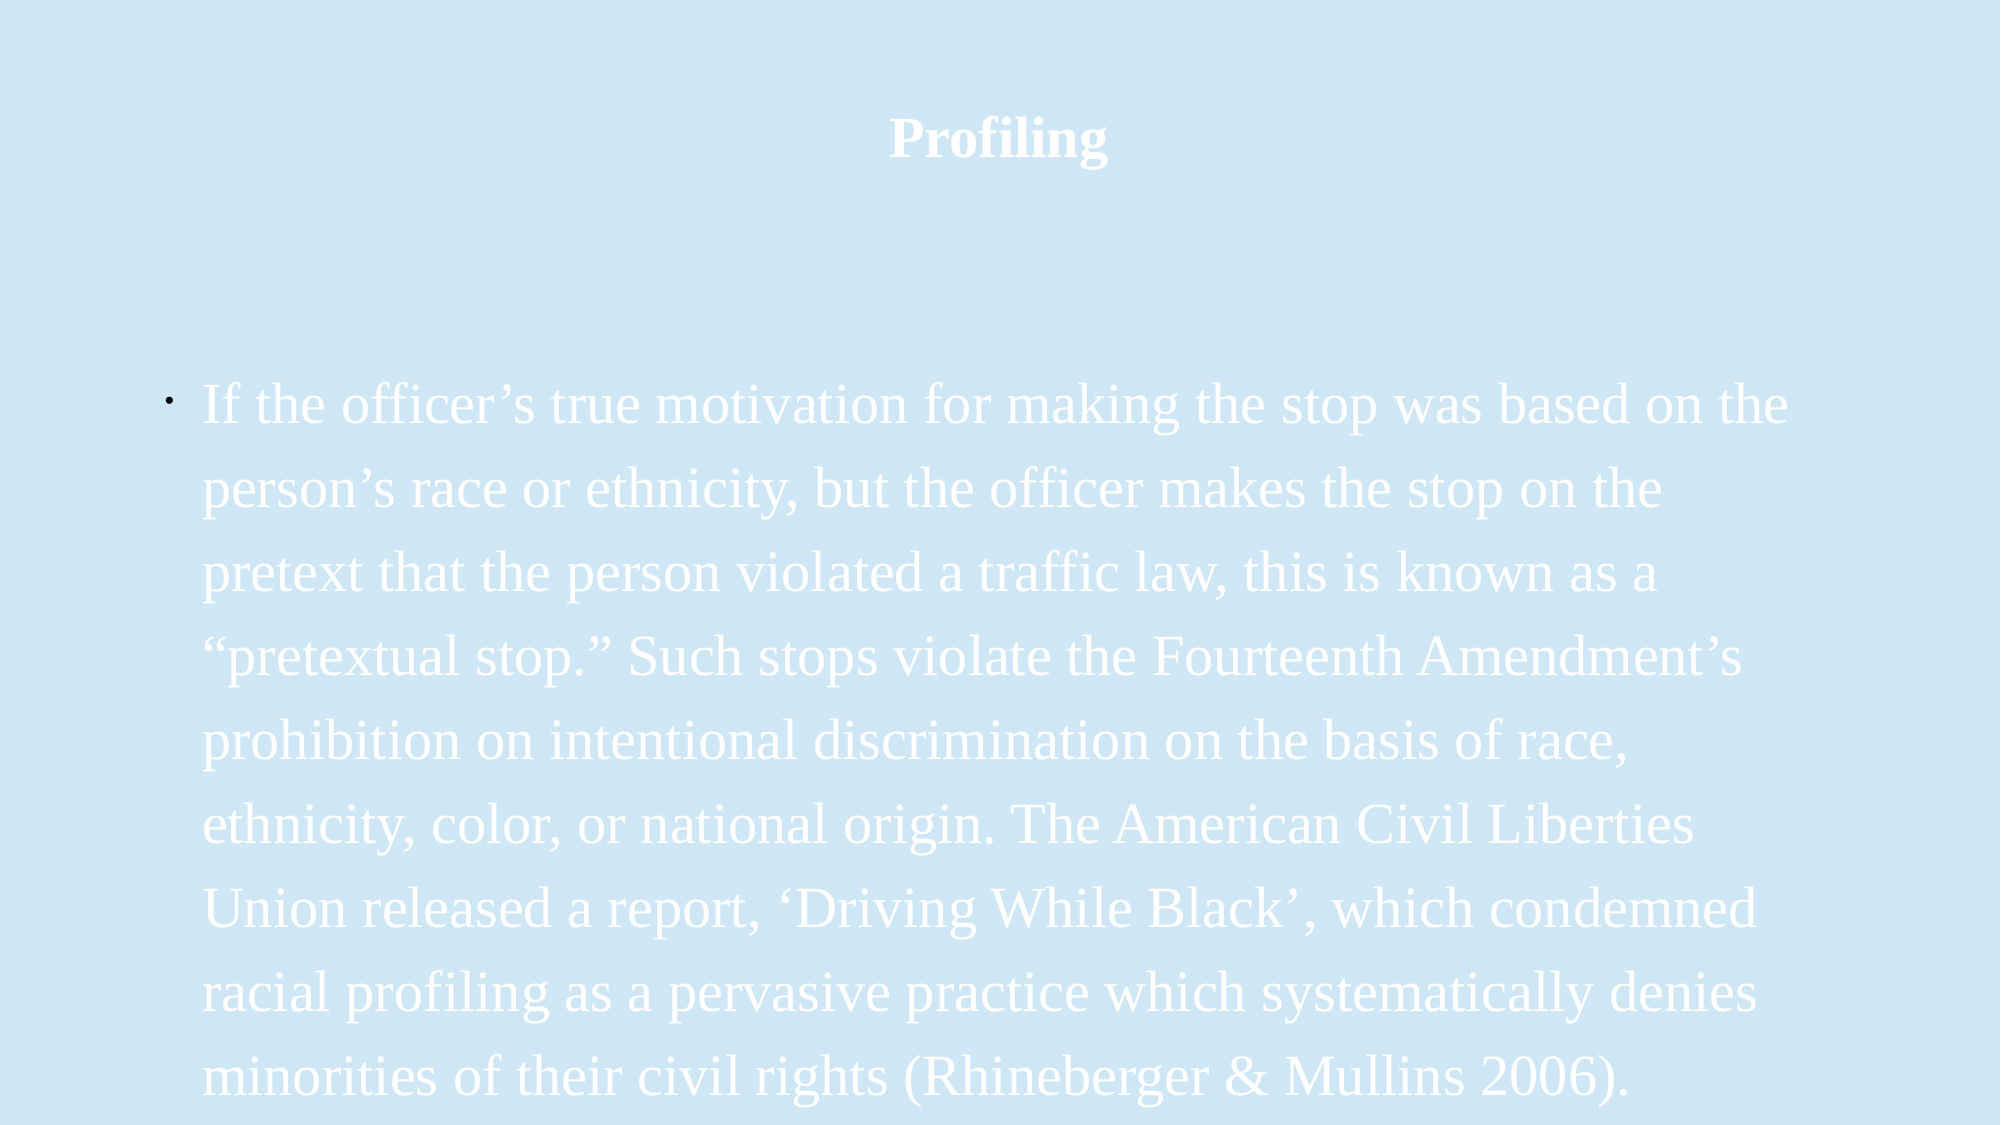

# Profiling
If the officer’s true motivation for making the stop was based on the person’s race or ethnicity, but the officer makes the stop on the pretext that the person violated a traffic law, this is known as a “pretextual stop.” Such stops violate the Fourteenth Amendment’s prohibition on intentional discrimination on the basis of race, ethnicity, color, or national origin. The American Civil Liberties Union released a report, ‘Driving While Black’, which condemned racial profiling as a pervasive practice which systematically denies minorities of their civil rights (Rhineberger & Mullins 2006).